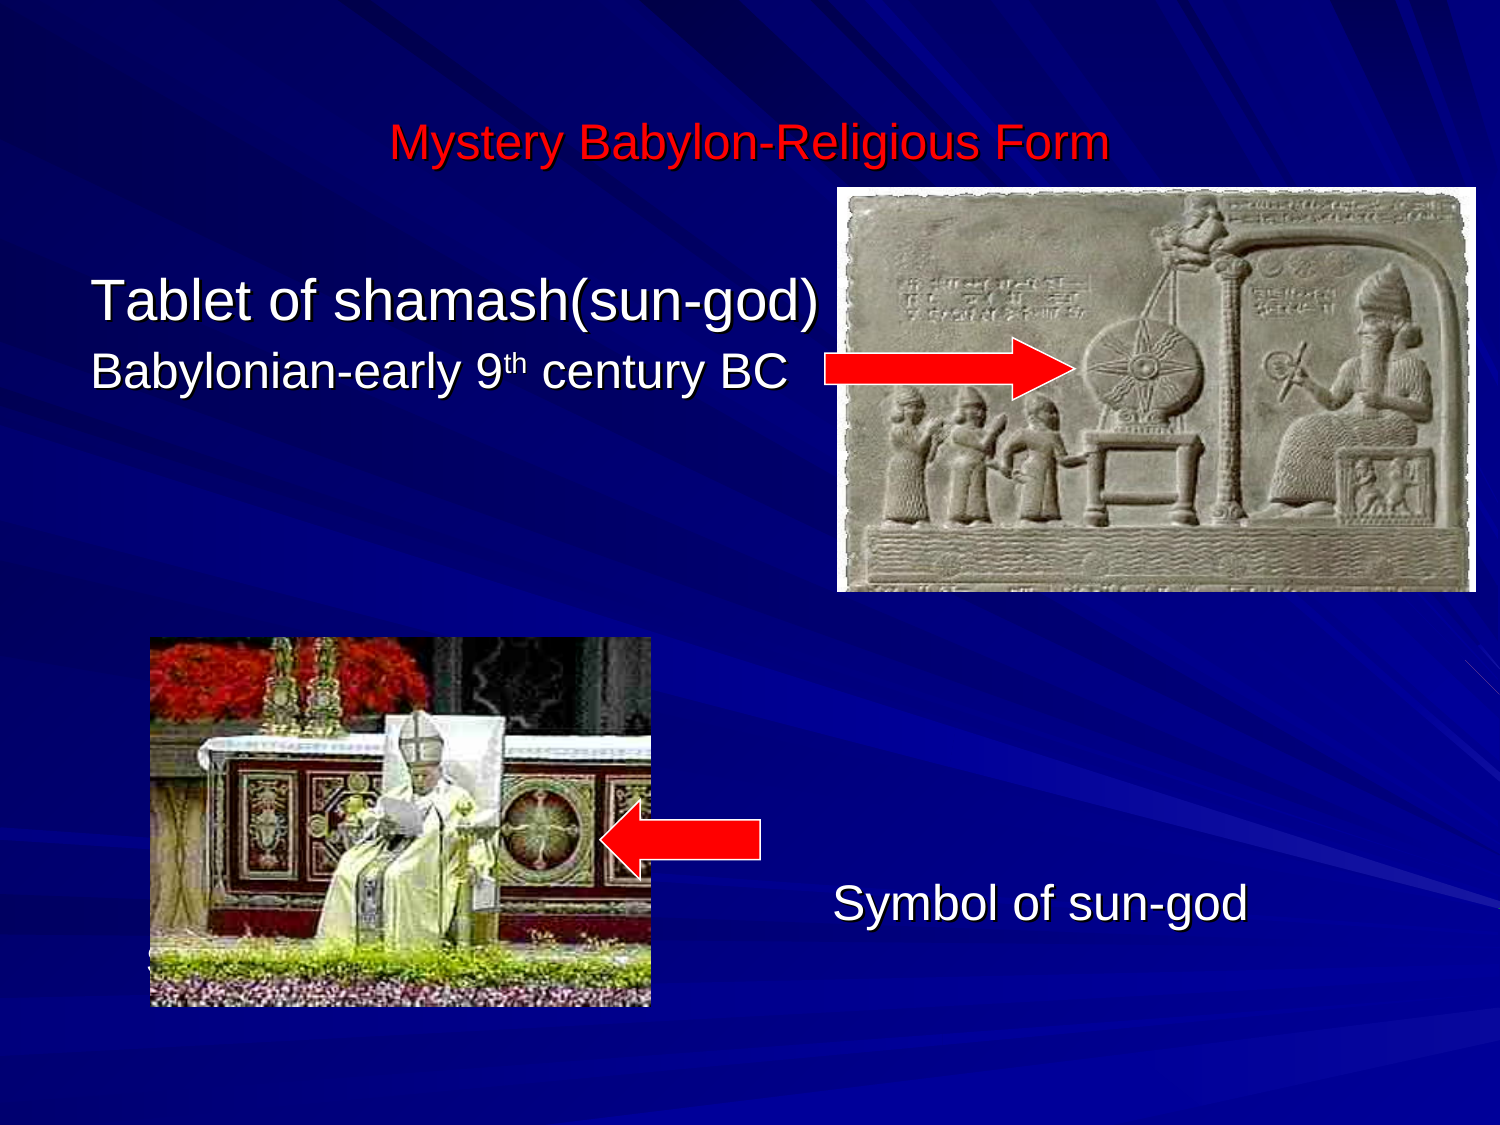

# Mystery Babylon-Religious Form
Tablet of shamash(sun-god)
Babylonian-early 9th century BC
 Symbol of sun-god shamash